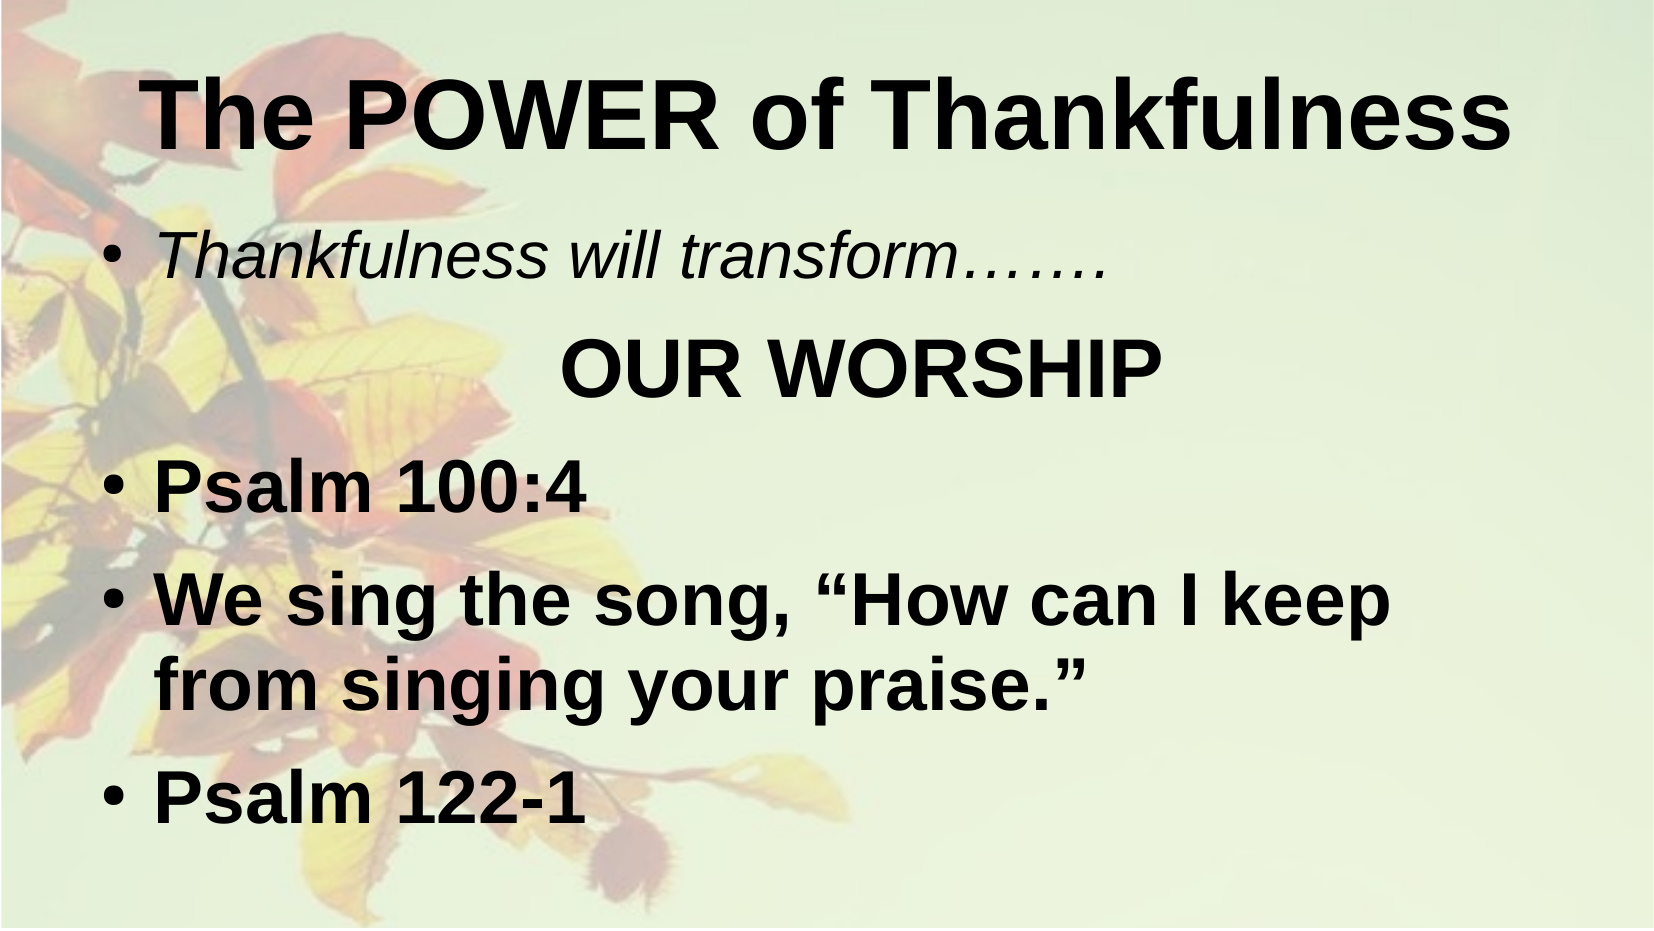

# The POWER of Thankfulness
Thankfulness will transform…….
OUR WORSHIP
Psalm 100:4
We sing the song, “How can I keep from singing your praise.”
Psalm 122-1